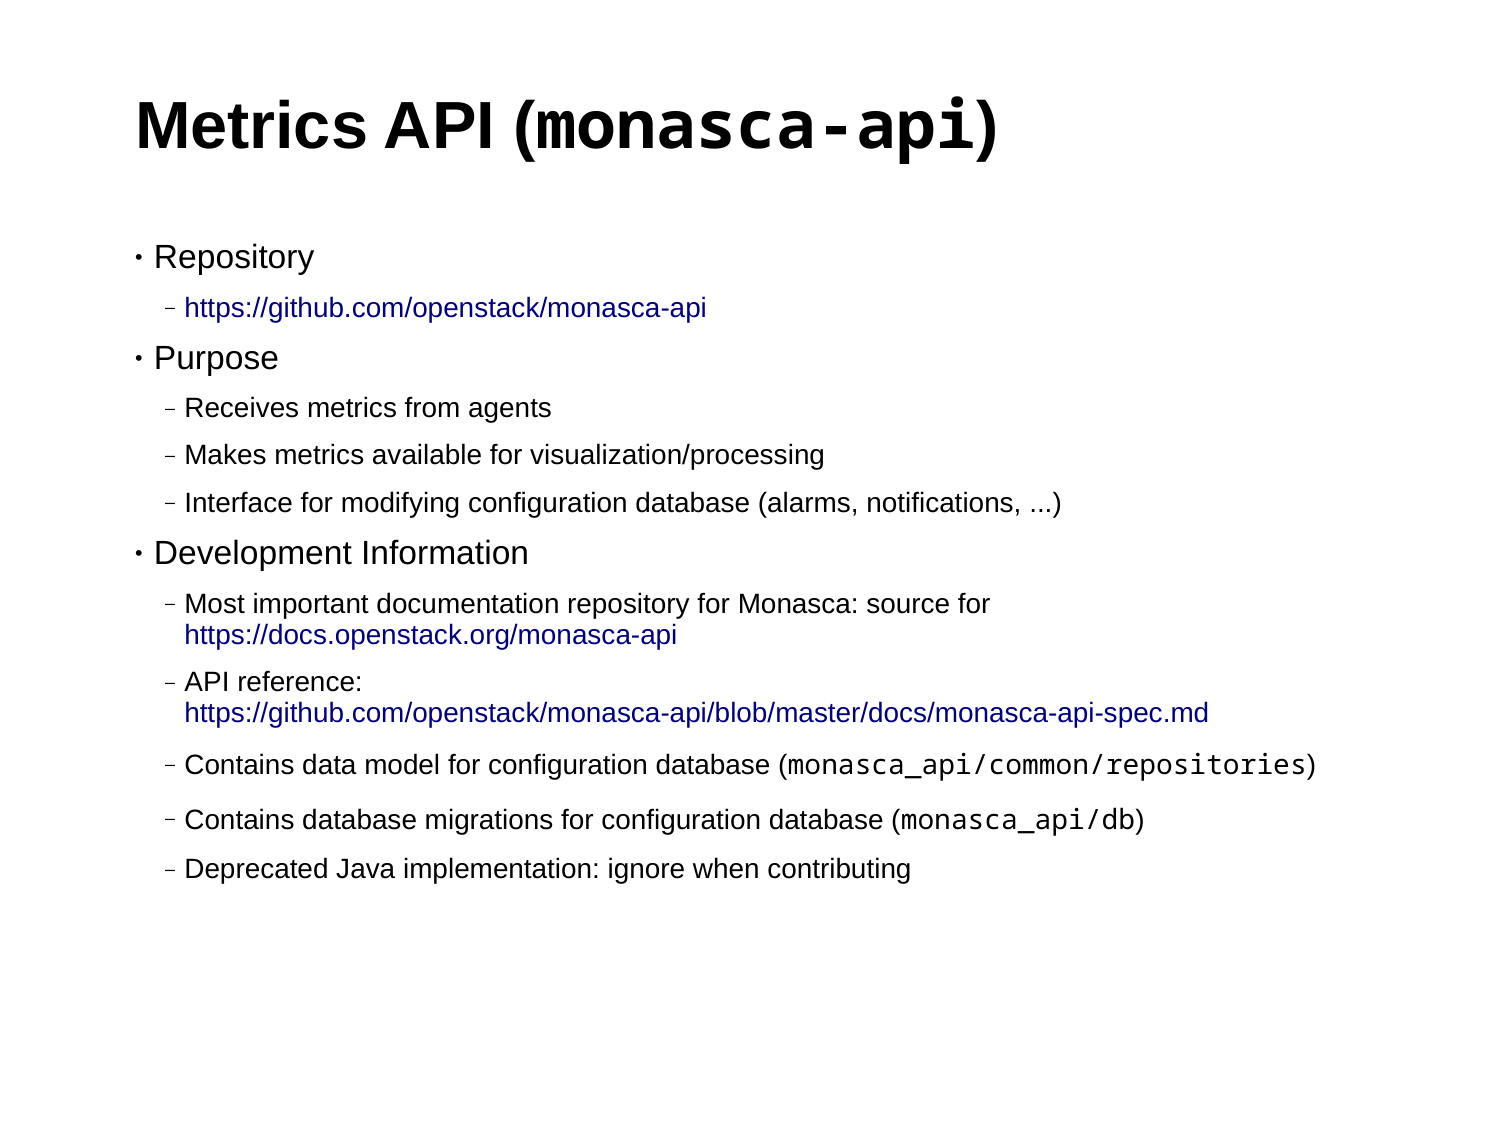

# Metrics API (monasca-api)
Repository
https://github.com/openstack/monasca-api
Purpose
Receives metrics from agents
Makes metrics available for visualization/processing
Interface for modifying configuration database (alarms, notifications, ...)
Development Information
Most important documentation repository for Monasca: source for https://docs.openstack.org/monasca-api
API reference: https://github.com/openstack/monasca-api/blob/master/docs/monasca-api-spec.md
Contains data model for configuration database (monasca_api/common/repositories)
Contains database migrations for configuration database (monasca_api/db)
Deprecated Java implementation: ignore when contributing